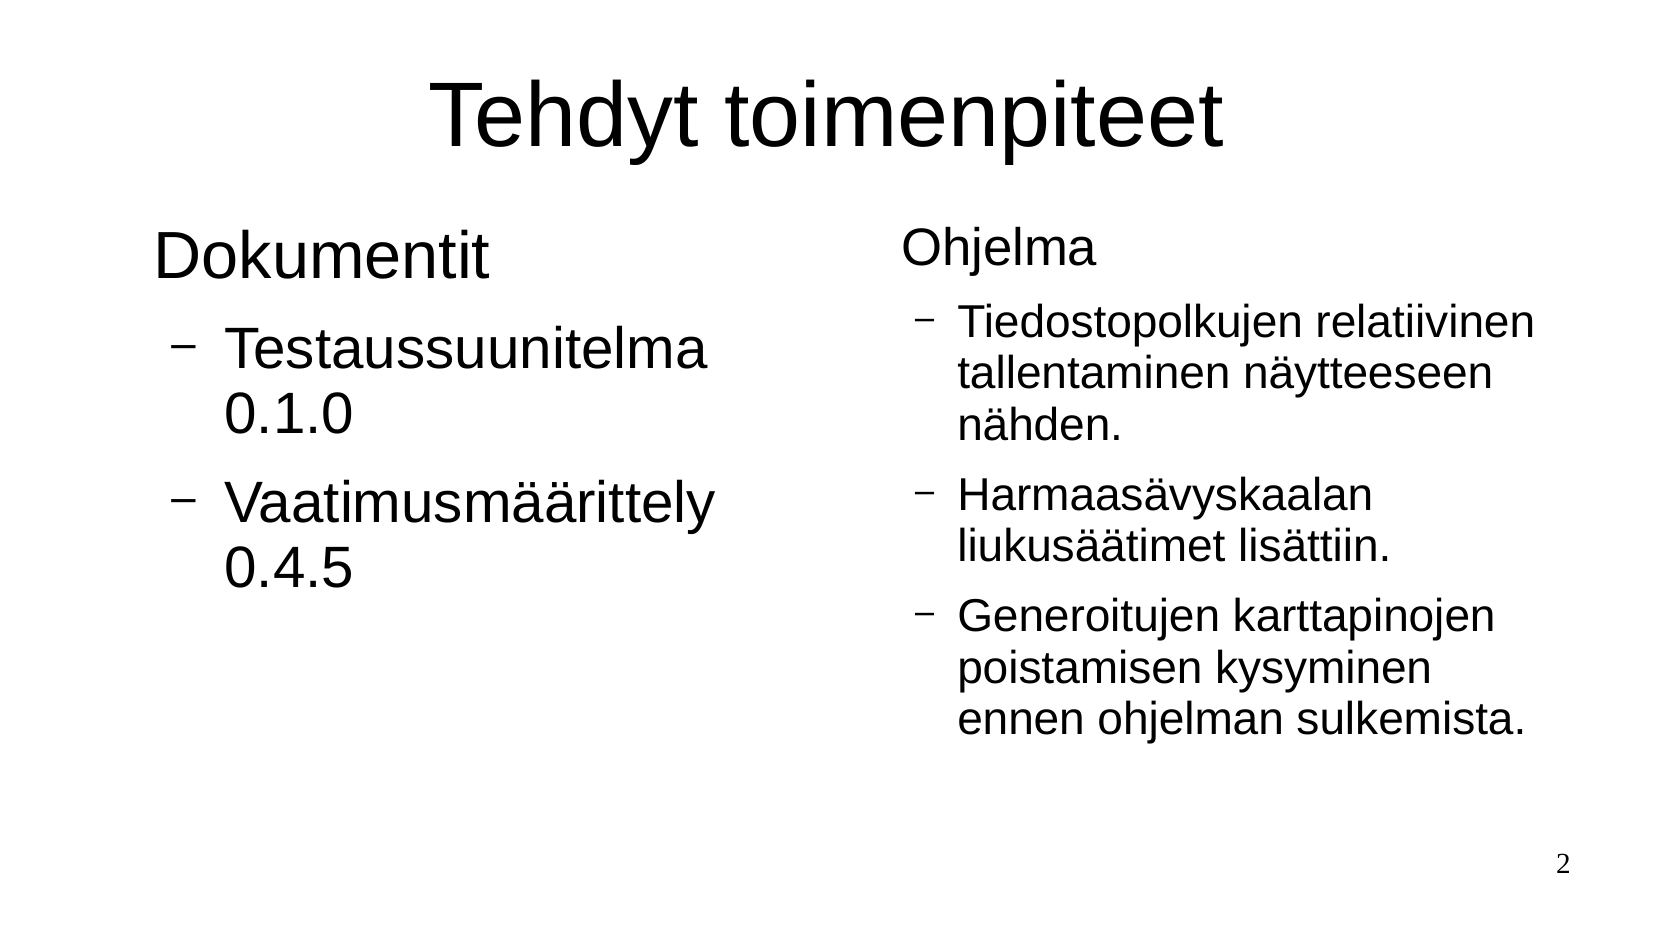

# Tehdyt toimenpiteet
Dokumentit
Testaussuunitelma 0.1.0
Vaatimusmäärittely 0.4.5
Ohjelma
Tiedostopolkujen relatiivinen tallentaminen näytteeseen nähden.
Harmaasävyskaalan liukusäätimet lisättiin.
Generoitujen karttapinojen poistamisen kysyminen ennen ohjelman sulkemista.
2